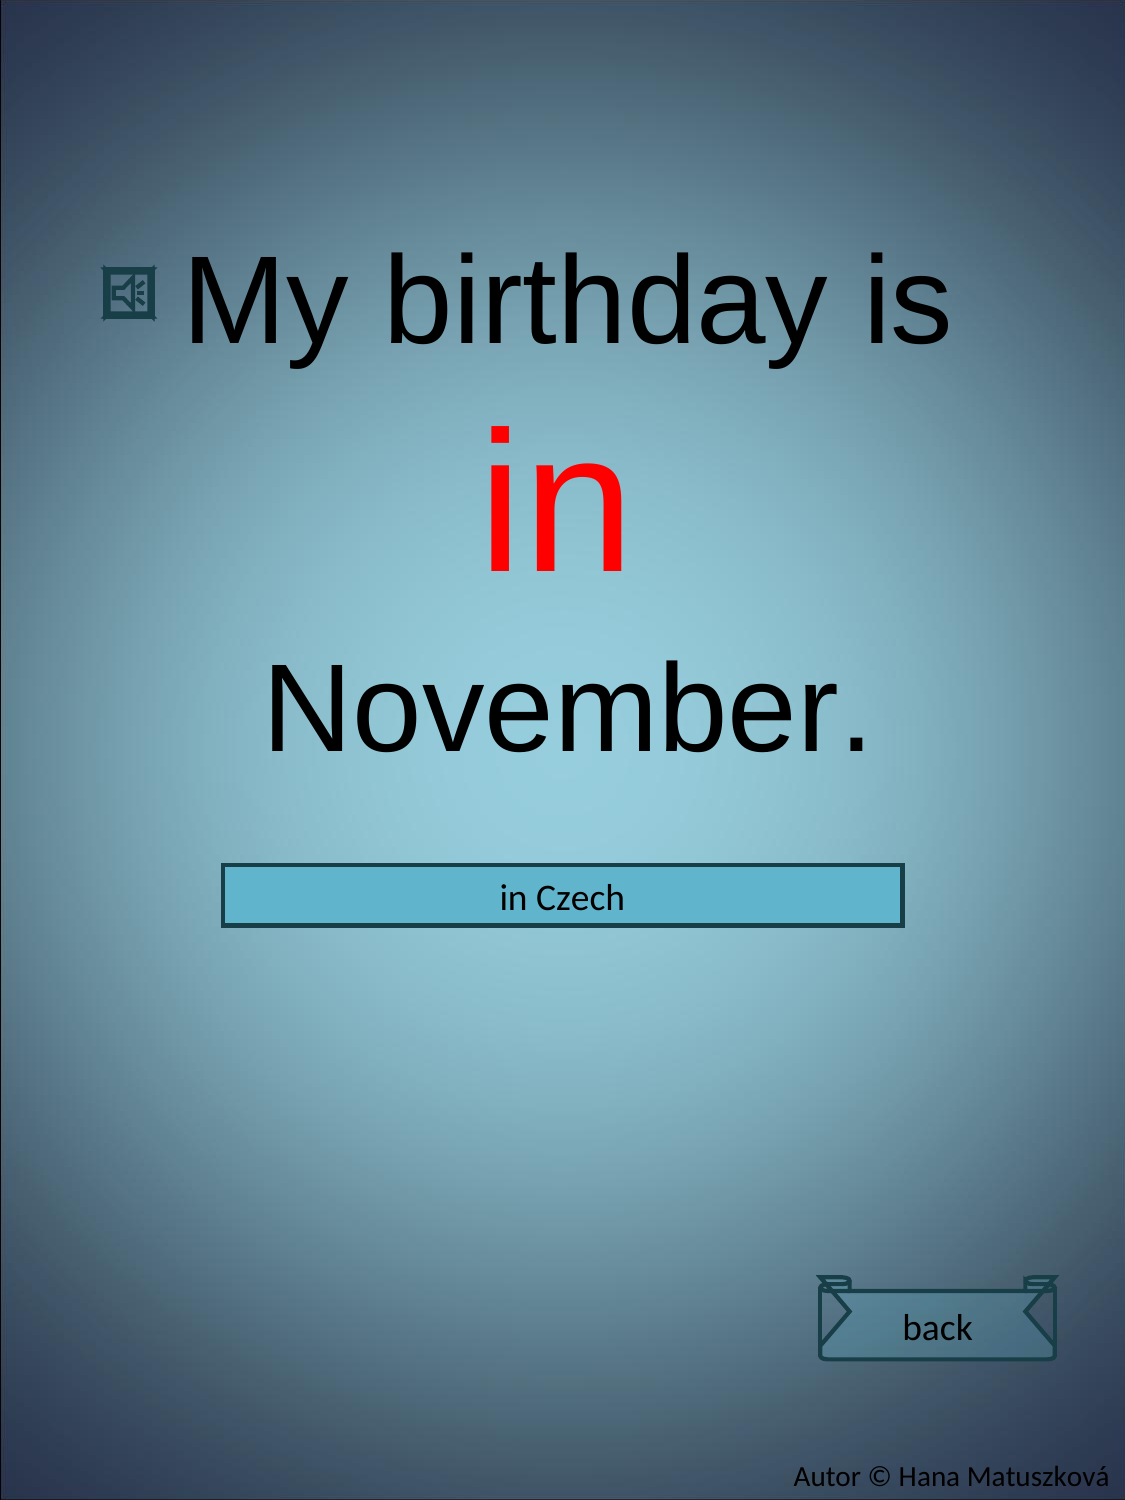

My birthday is
in
November.
Mám narozeniny v listopadu.
in Czech
back
Autor © Hana Matuszková